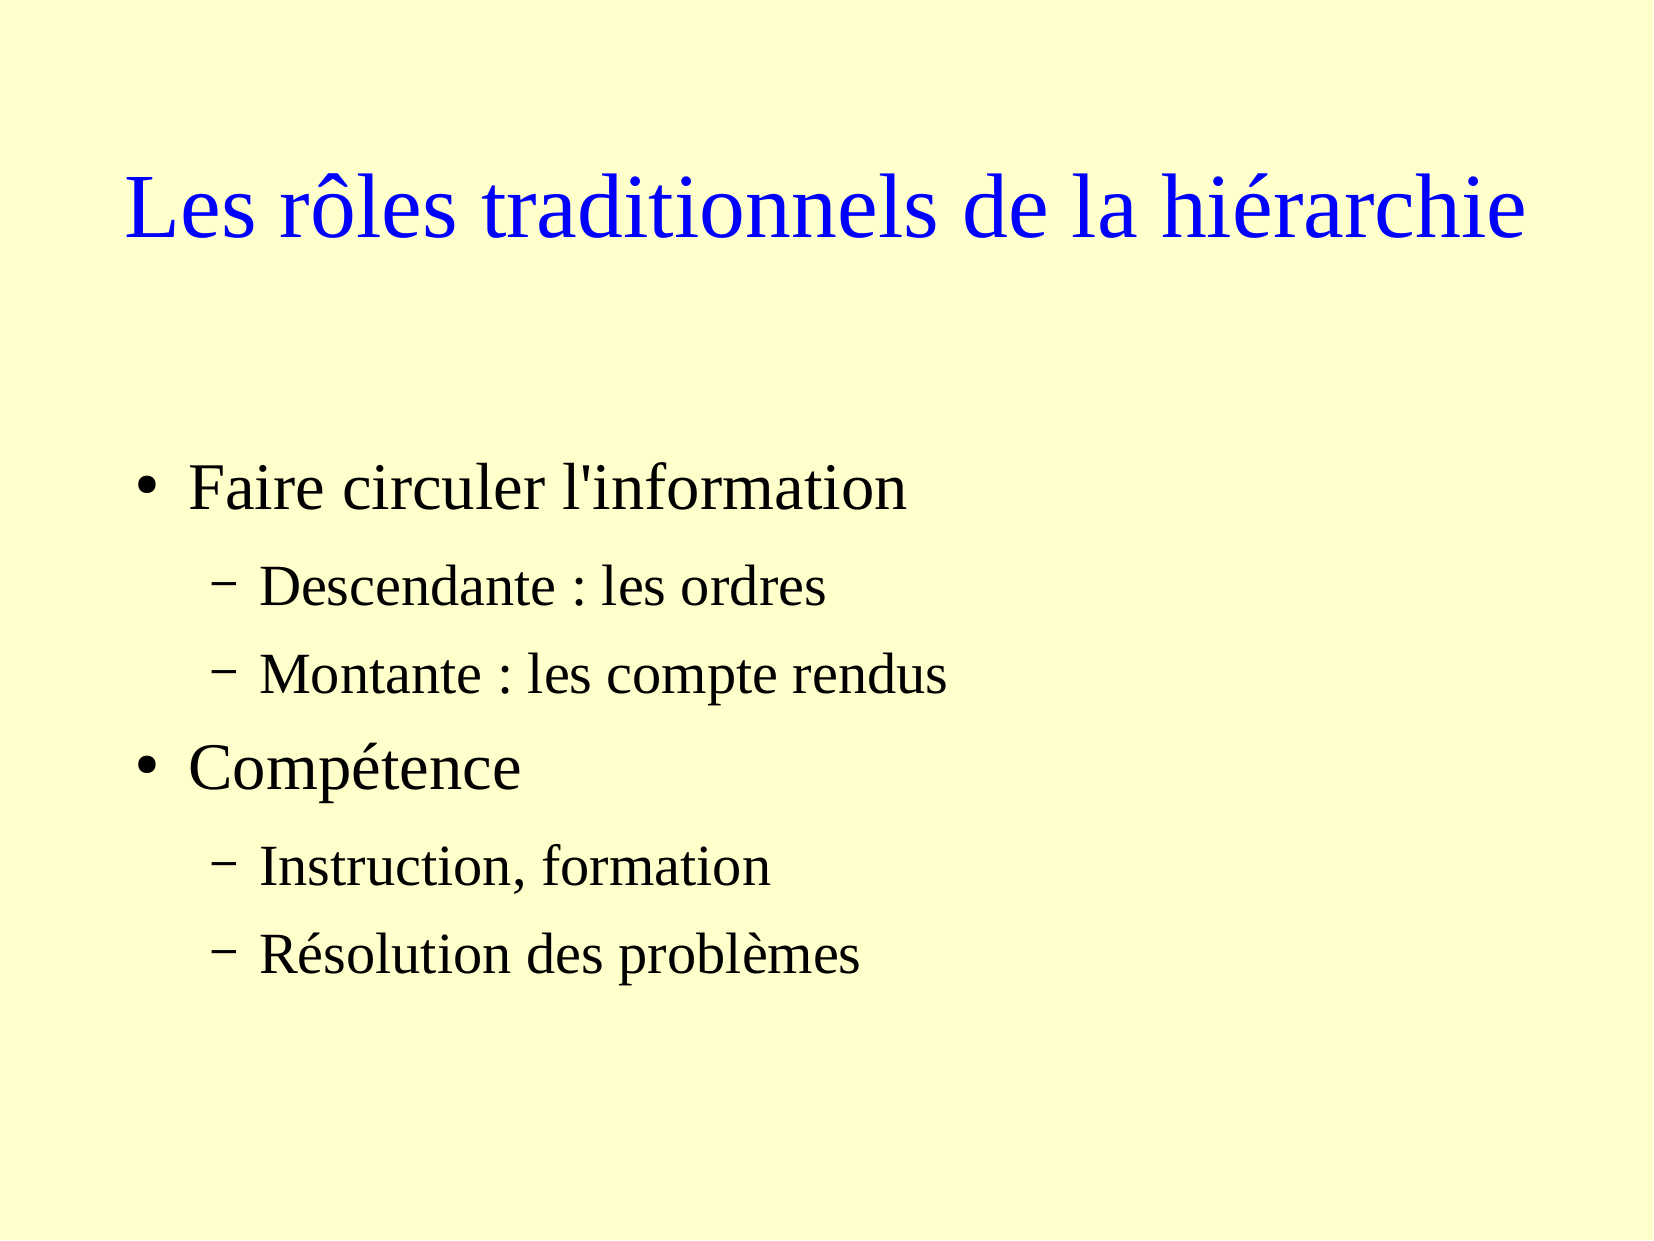

# Les rôles traditionnels de la hiérarchie
Faire circuler l'information
Descendante : les ordres
Montante : les compte rendus
Compétence
Instruction, formation
Résolution des problèmes